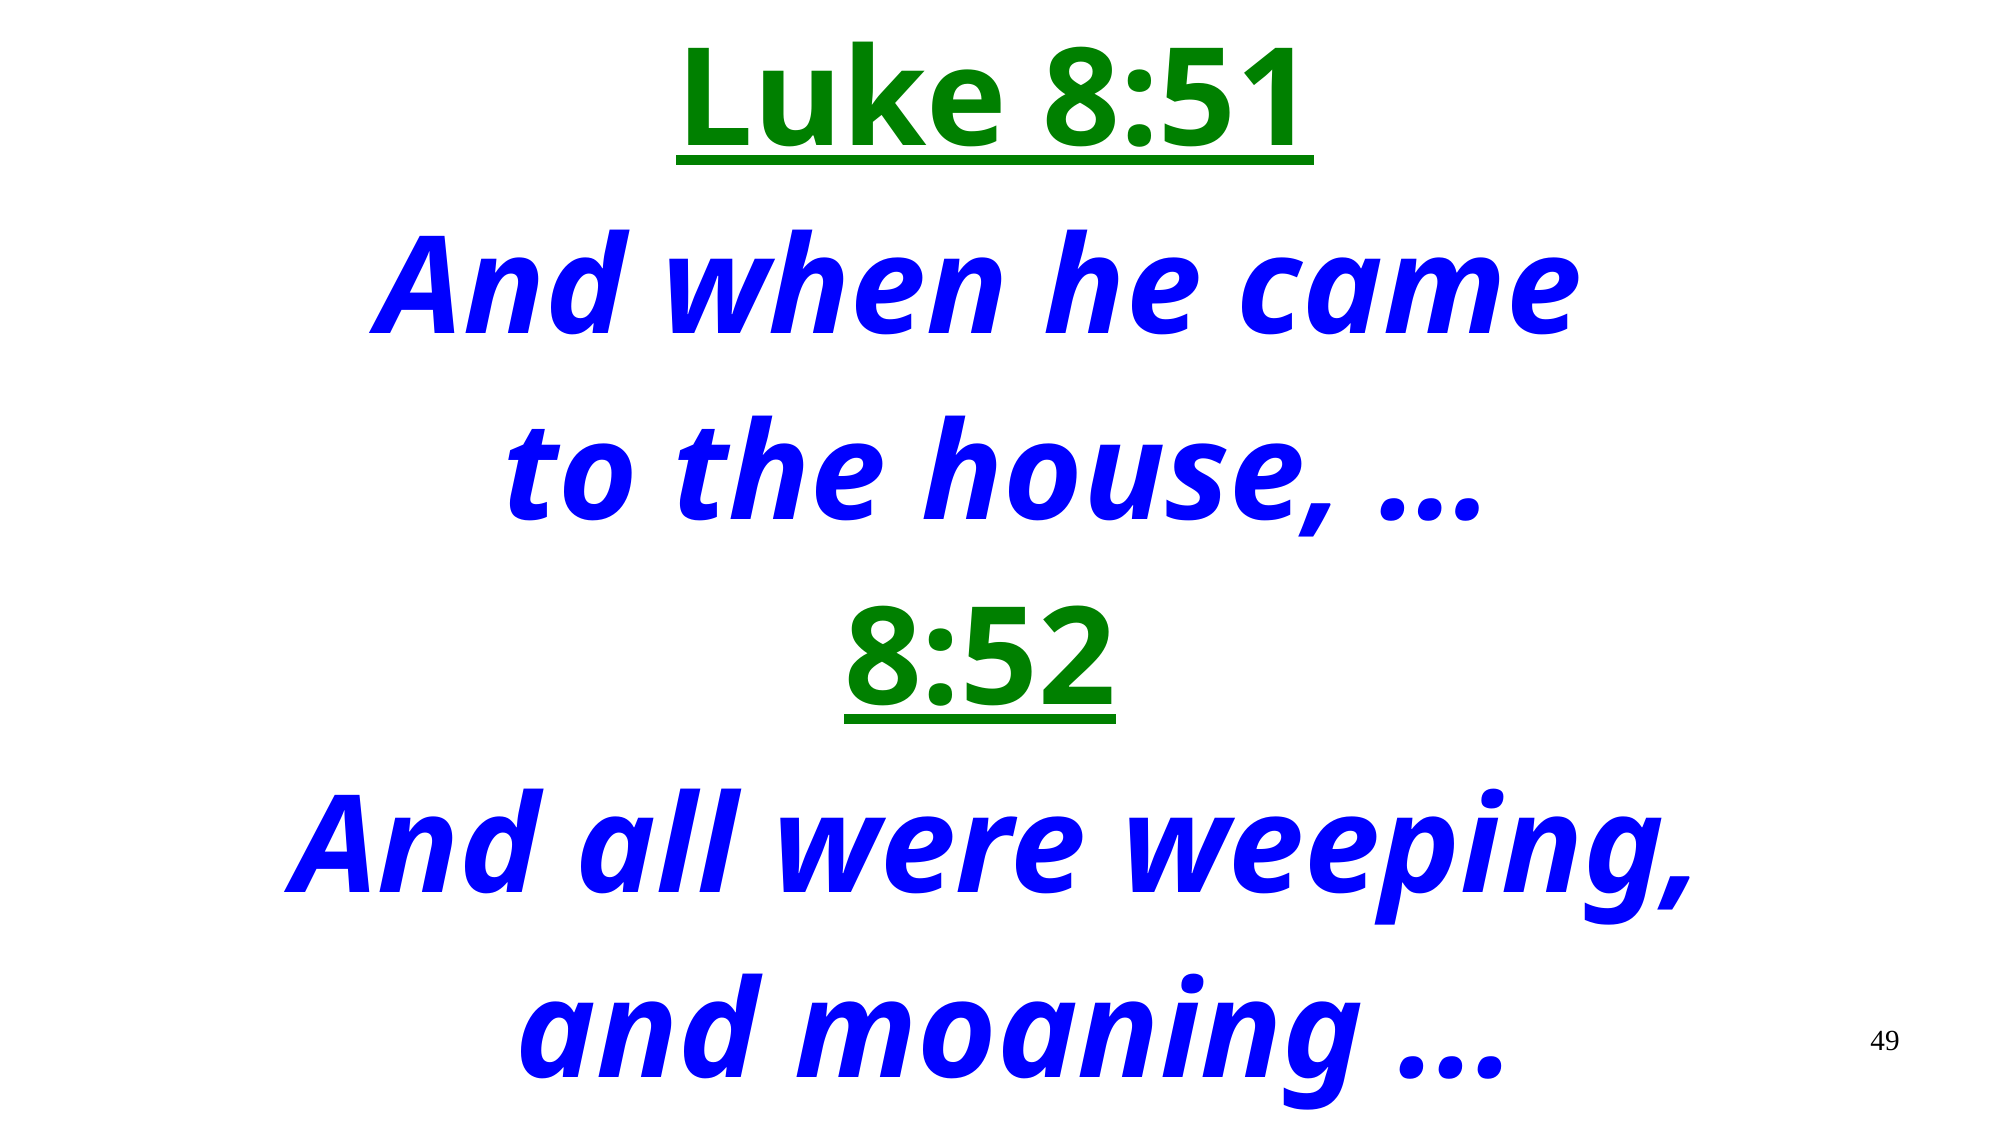

# Luke 8:51
And when he came
to the house, …
8:52
And all were weeping,
 and moaning ...
49